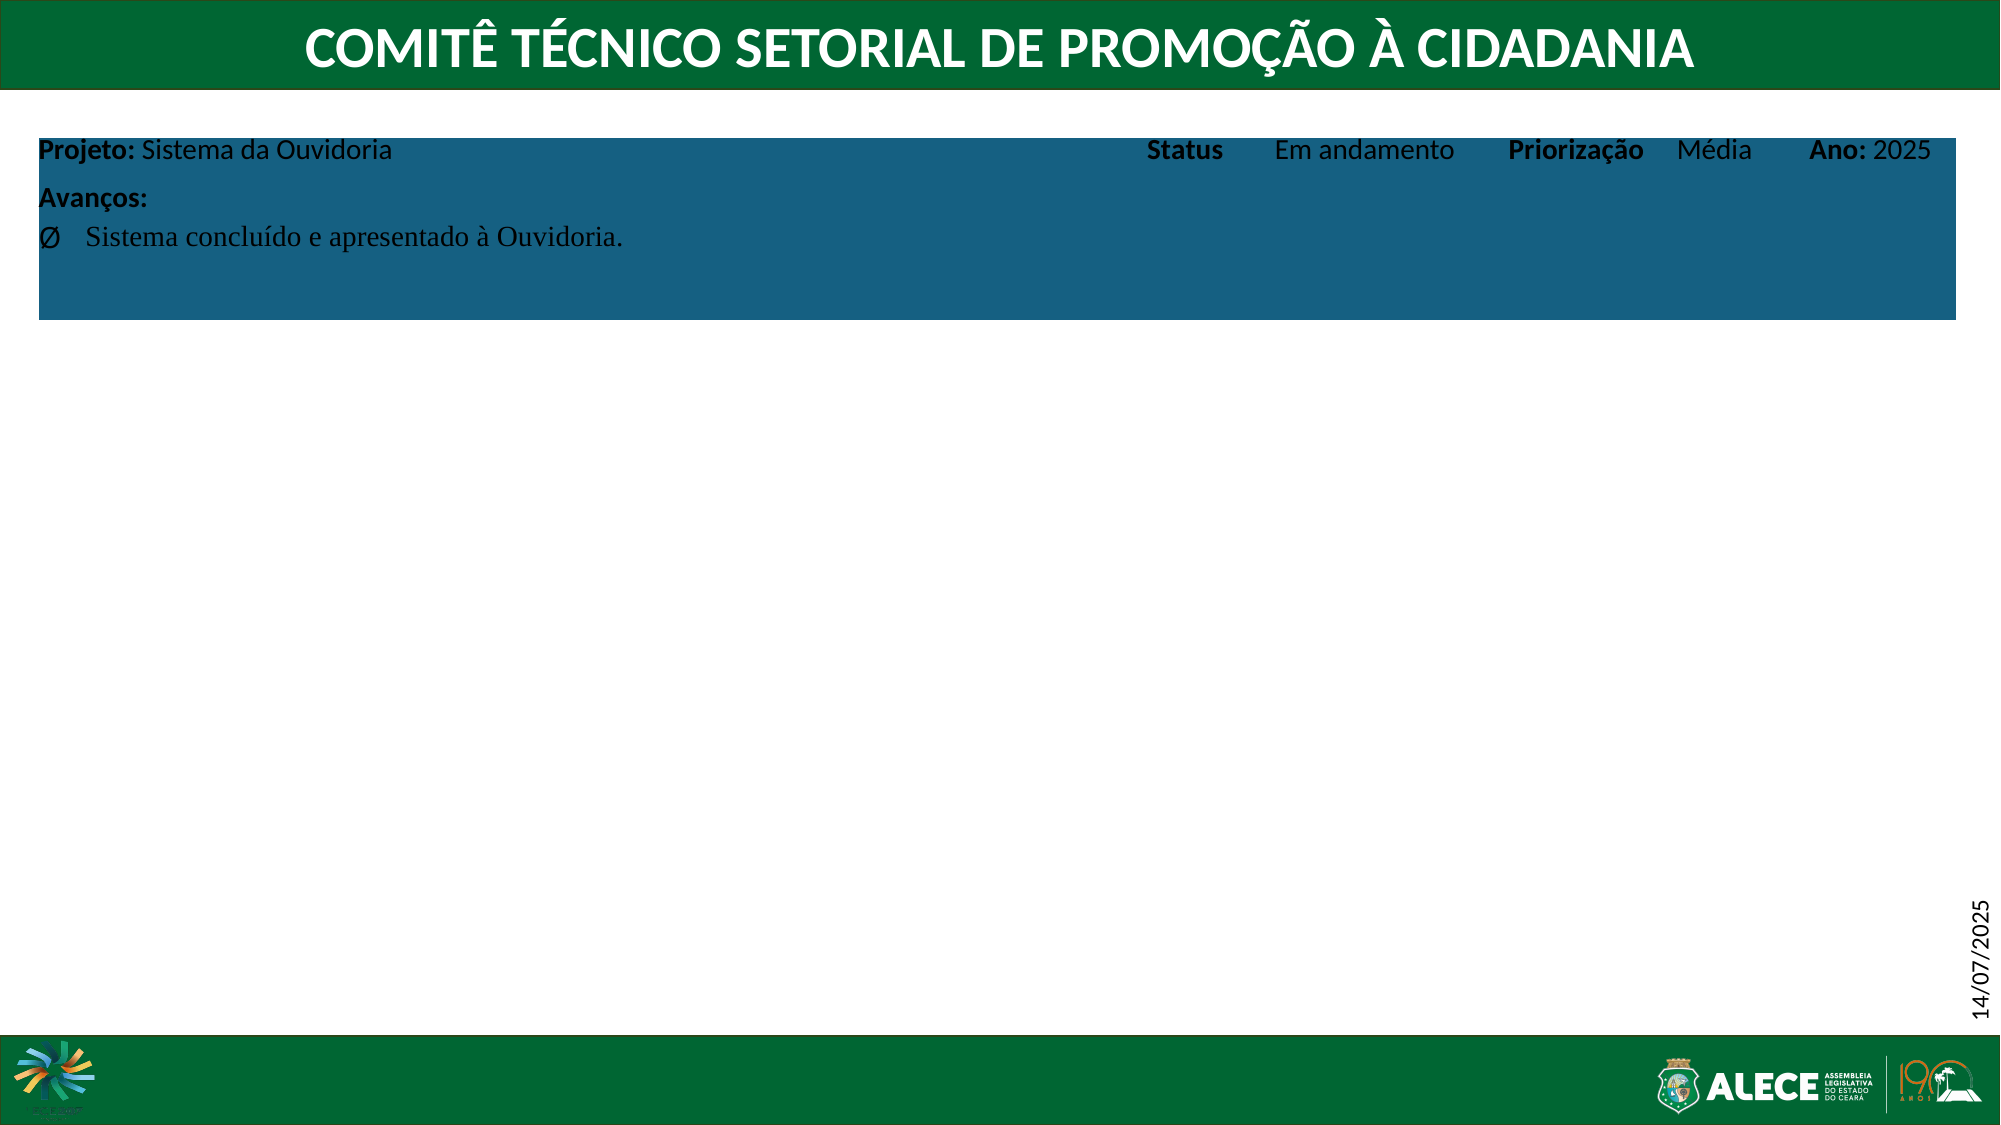

COMITÊ TÉCNICO SETORIAL DE PROMOÇÃO À CIDADANIA
| Projeto: Sistema da Ouvidoria | Status | Em andamento | Priorização | Média | Ano: 2025 |
| --- | --- | --- | --- | --- | --- |
| Avanços: Sistema concluído e apresentado à Ouvidoria. | | | | | |
14/07/2025